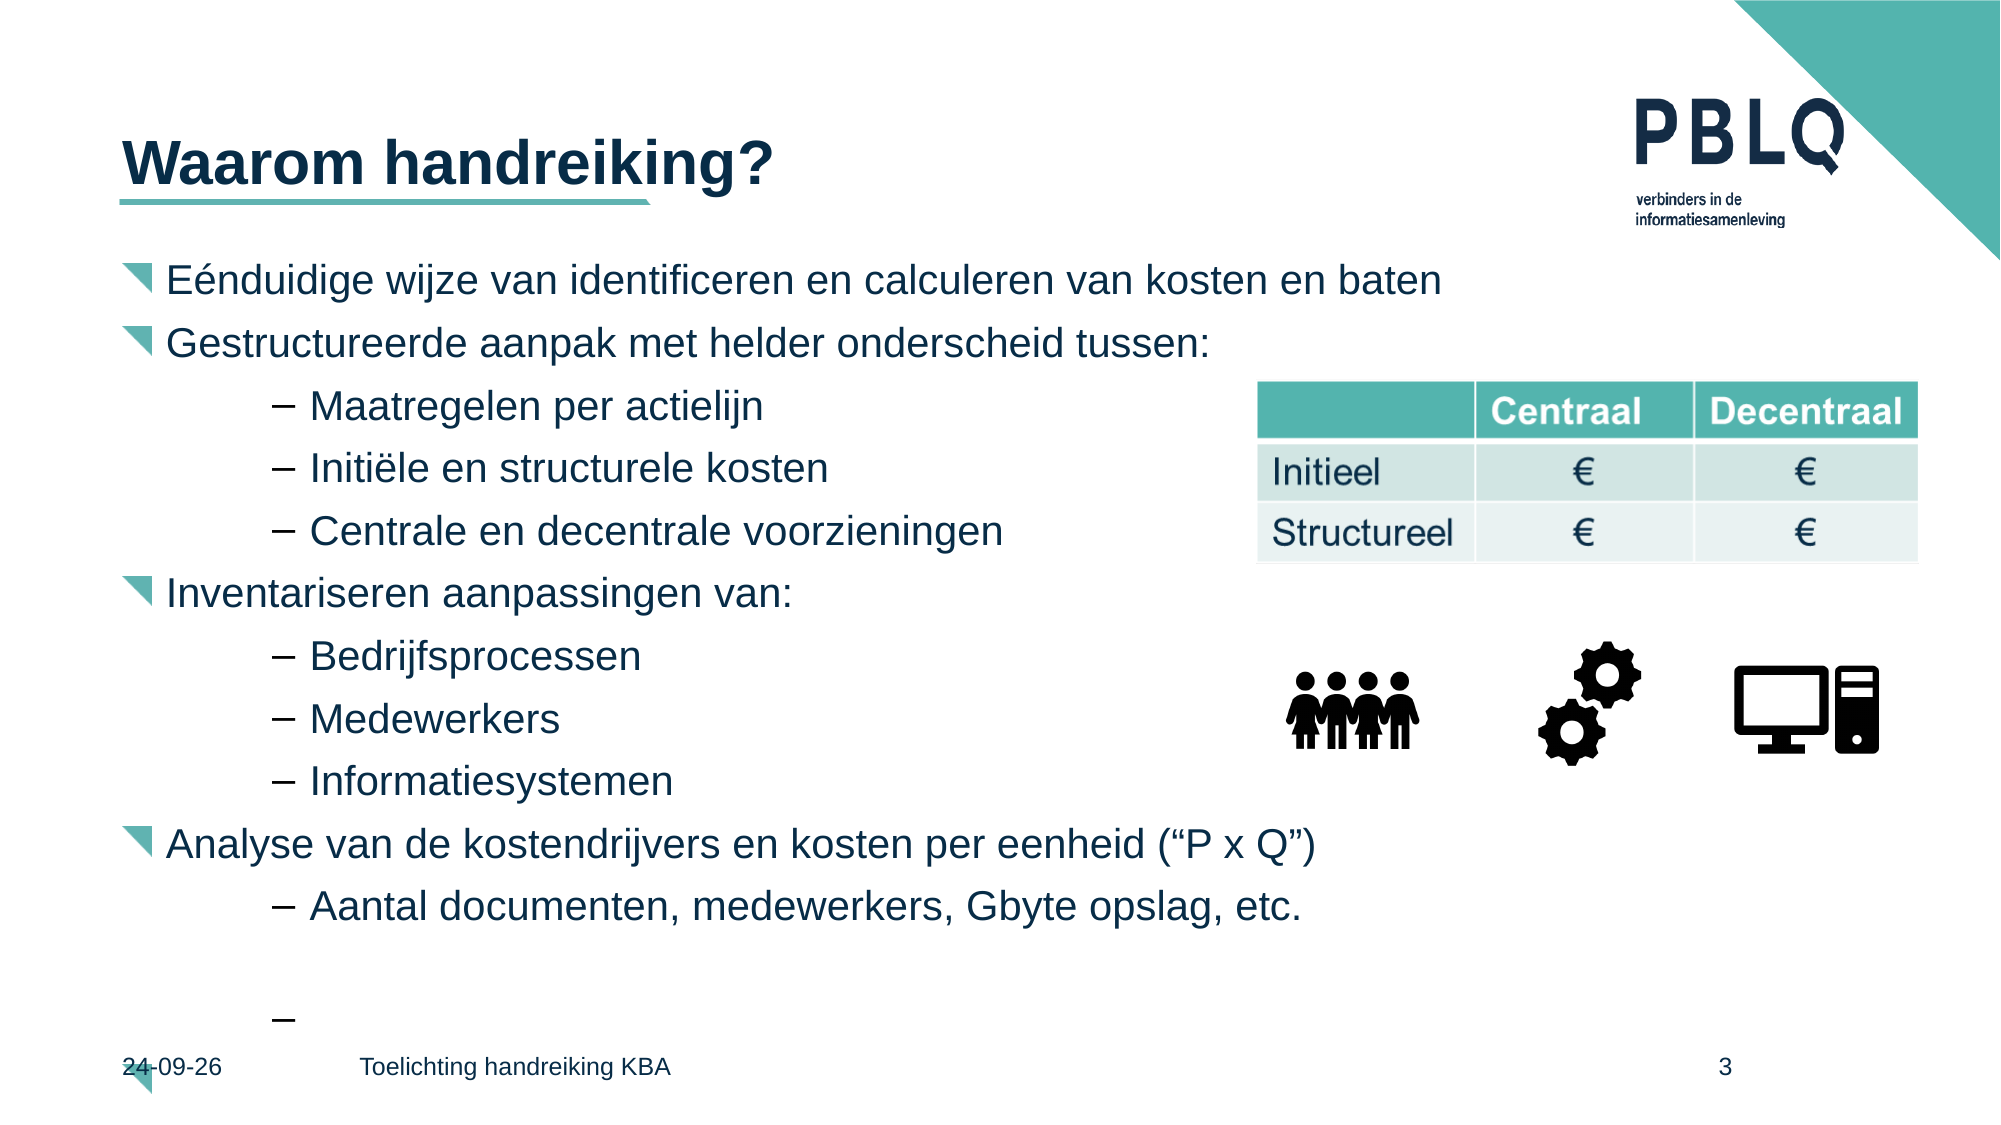

Waarom handreiking?
# Eénduidige wijze van identificeren en calculeren van kosten en baten
Gestructureerde aanpak met helder onderscheid tussen:
Maatregelen per actielijn
Initiële en structurele kosten
Centrale en decentrale voorzieningen
Inventariseren aanpassingen van:
Bedrijfsprocessen
Medewerkers
Informatiesystemen
Analyse van de kostendrijvers en kosten per eenheid (“P x Q”)
Aantal documenten, medewerkers, Gbyte opslag, etc.
Toelichting handreiking KBA